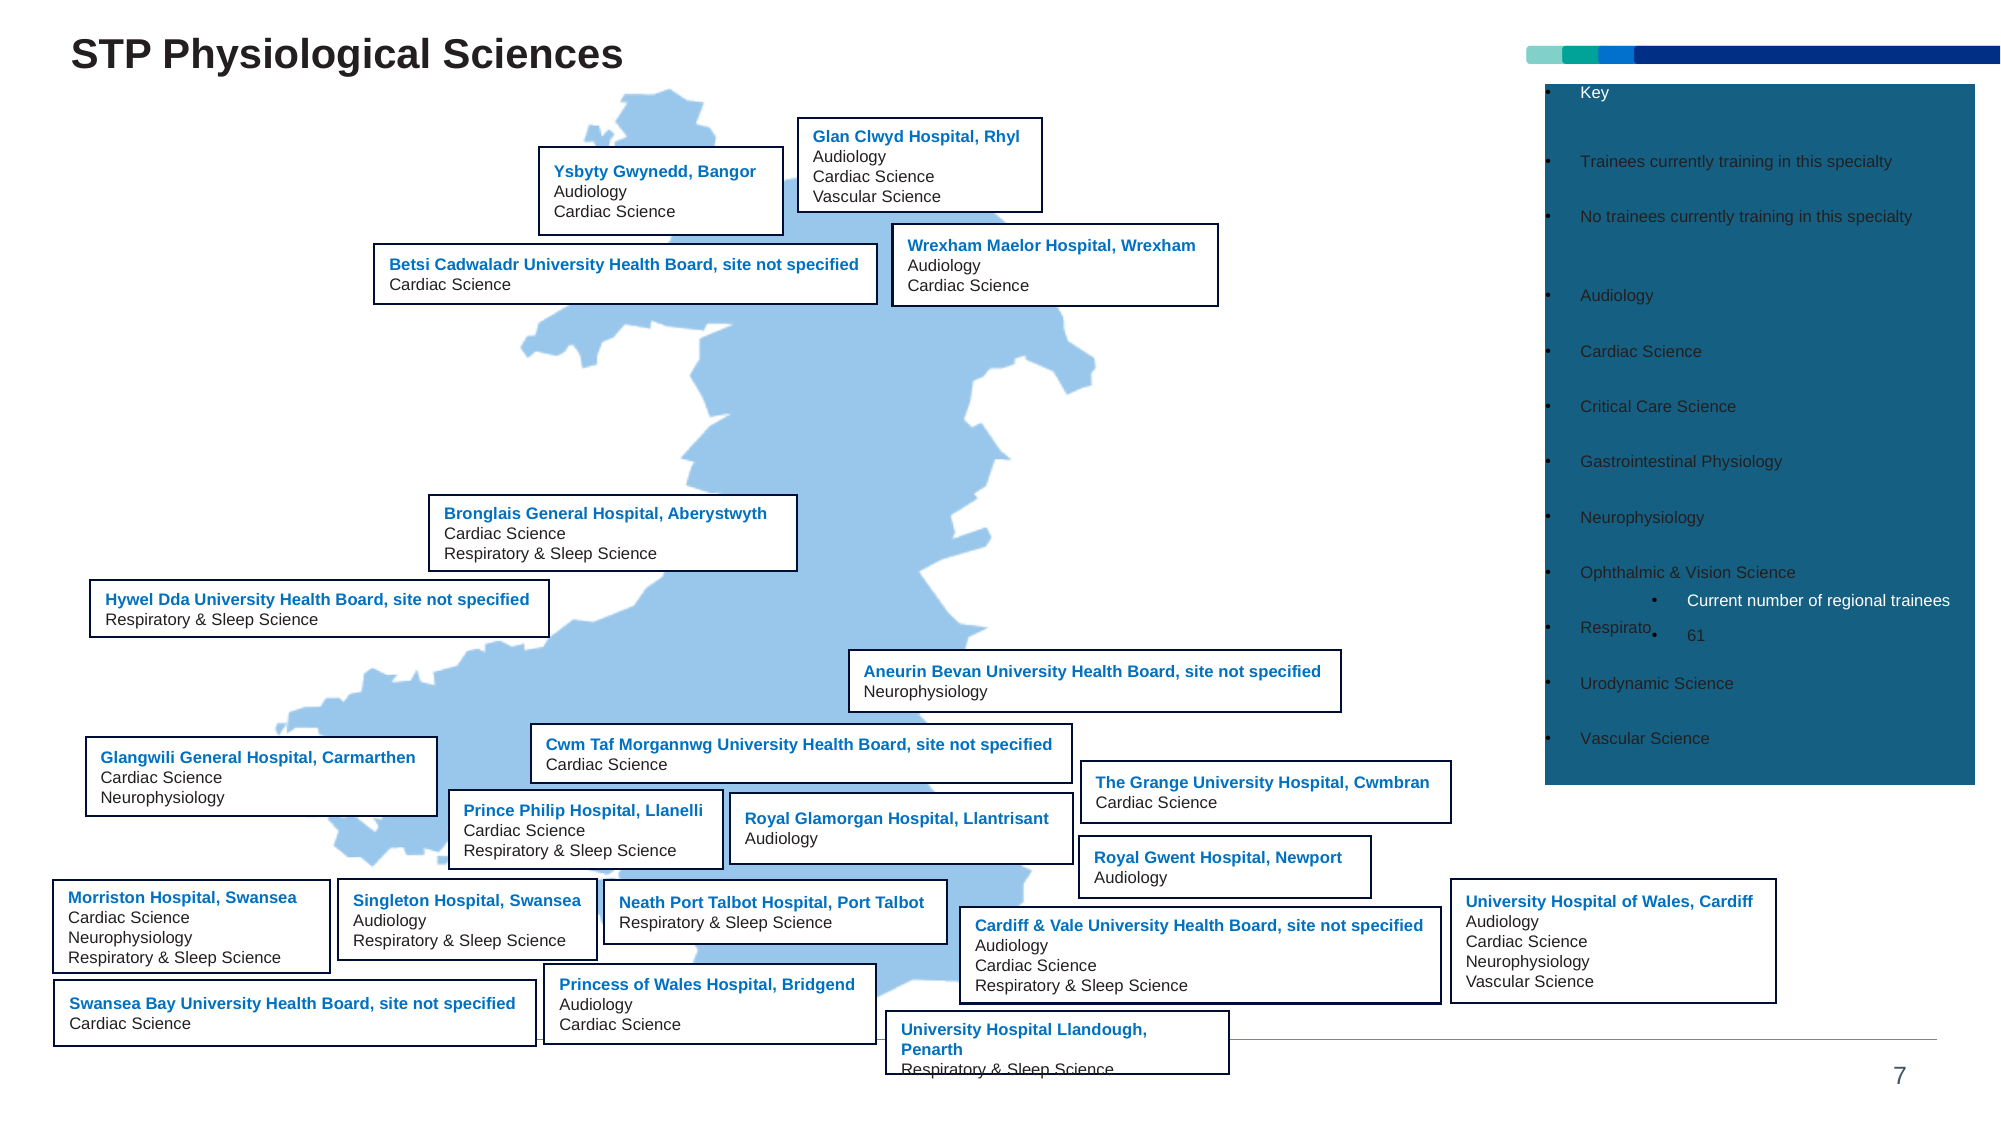

# STP Physiological Sciences
| Key | |
| --- | --- |
| Trainees currently training in this specialty | |
| No trainees currently training in this specialty | |
Glan Clwyd Hospital, Rhyl
Audiology
Cardiac Science
Vascular Science
Ysbyty Gwynedd, Bangor
Audiology
Cardiac Science
| Specialty | |
| --- | --- |
| Audiology | |
| Cardiac Science | |
| Critical Care Science | |
| Gastrointestinal Physiology | |
| Neurophysiology | |
| Ophthalmic & Vision Science | |
| Respiratory & Sleep Science | |
| Urodynamic Science | |
| Vascular Science | |
Wrexham Maelor Hospital, Wrexham
Audiology
Cardiac Science
Betsi Cadwaladr University Health Board, site not specified
Cardiac Science
Bronglais General Hospital, Aberystwyth
Cardiac Science
Respiratory & Sleep Science
Hywel Dda University Health Board, site not specified
Respiratory & Sleep Science
| Current number of regional trainees |
| --- |
| 61 |
Aneurin Bevan University Health Board, site not specified
Neurophysiology
Cwm Taf Morgannwg University Health Board, site not specified
Cardiac Science
Glangwili General Hospital, Carmarthen
Cardiac Science
Neurophysiology
The Grange University Hospital, Cwmbran
Cardiac Science
Prince Philip Hospital, Llanelli
Cardiac Science
Respiratory & Sleep Science
Royal Glamorgan Hospital, Llantrisant
Audiology
Royal Gwent Hospital, Newport
Audiology
University Hospital of Wales, Cardiff
Audiology
Cardiac Science
Neurophysiology
Vascular Science
Singleton Hospital, Swansea
Audiology
Respiratory & Sleep Science
Neath Port Talbot Hospital, Port Talbot
Respiratory & Sleep Science
Morriston Hospital, Swansea
Cardiac Science
Neurophysiology
Respiratory & Sleep Science
Cardiff & Vale University Health Board, site not specified
Audiology
Cardiac Science
Respiratory & Sleep Science
Princess of Wales Hospital, Bridgend
Audiology
Cardiac Science
Swansea Bay University Health Board, site not specified
Cardiac Science
University Hospital Llandough, Penarth
Respiratory & Sleep Science